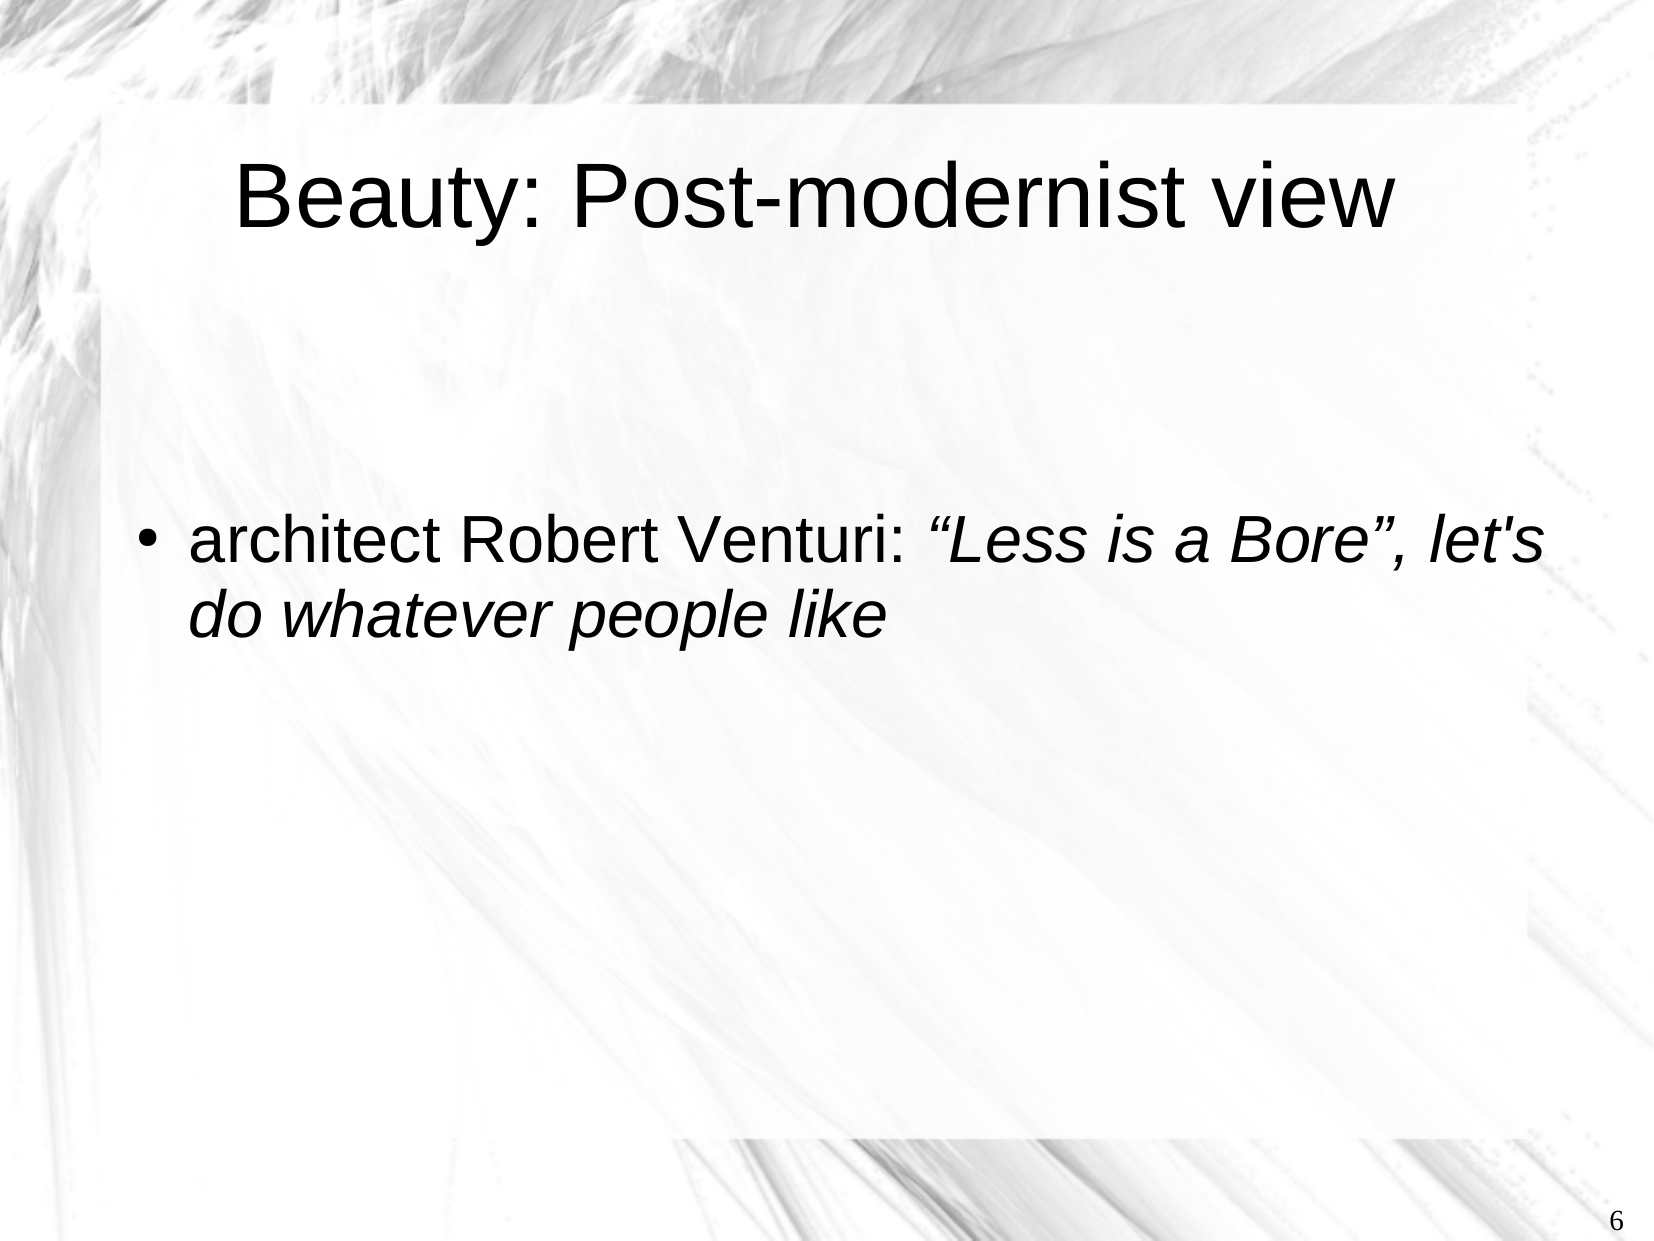

# Beauty: Post-modernist view
architect Robert Venturi: “Less is a Bore”, let's do whatever people like
6